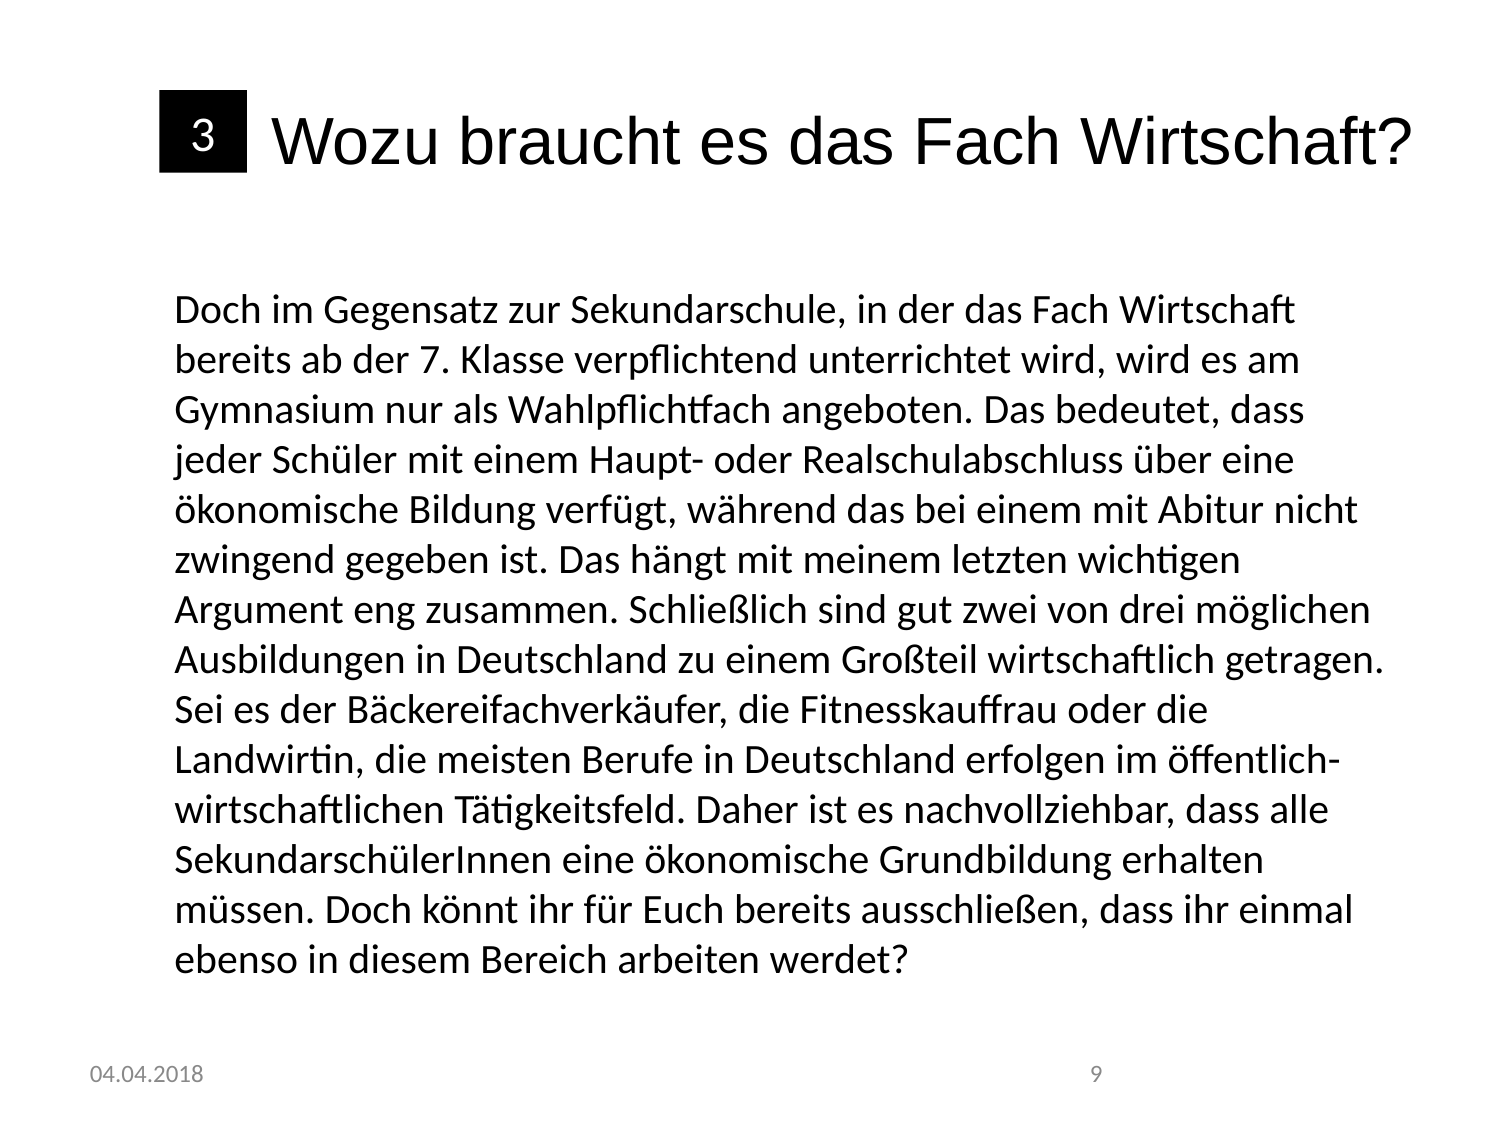

Wozu braucht es das Fach Wirtschaft?
3
Doch im Gegensatz zur Sekundarschule, in der das Fach Wirtschaft bereits ab der 7. Klasse verpflichtend unterrichtet wird, wird es am Gymnasium nur als Wahlpflichtfach angeboten. Das bedeutet, dass jeder Schüler mit einem Haupt- oder Realschulabschluss über eine ökonomische Bildung verfügt, während das bei einem mit Abitur nicht zwingend gegeben ist. Das hängt mit meinem letzten wichtigen Argument eng zusammen. Schließlich sind gut zwei von drei möglichen Ausbildungen in Deutschland zu einem Großteil wirtschaftlich getragen. Sei es der Bäckereifachverkäufer, die Fitnesskauffrau oder die Landwirtin, die meisten Berufe in Deutschland erfolgen im öffentlich- wirtschaftlichen Tätigkeitsfeld. Daher ist es nachvollziehbar, dass alle SekundarschülerInnen eine ökonomische Grundbildung erhalten müssen. Doch könnt ihr für Euch bereits ausschließen, dass ihr einmal ebenso in diesem Bereich arbeiten werdet?
04.04.2018